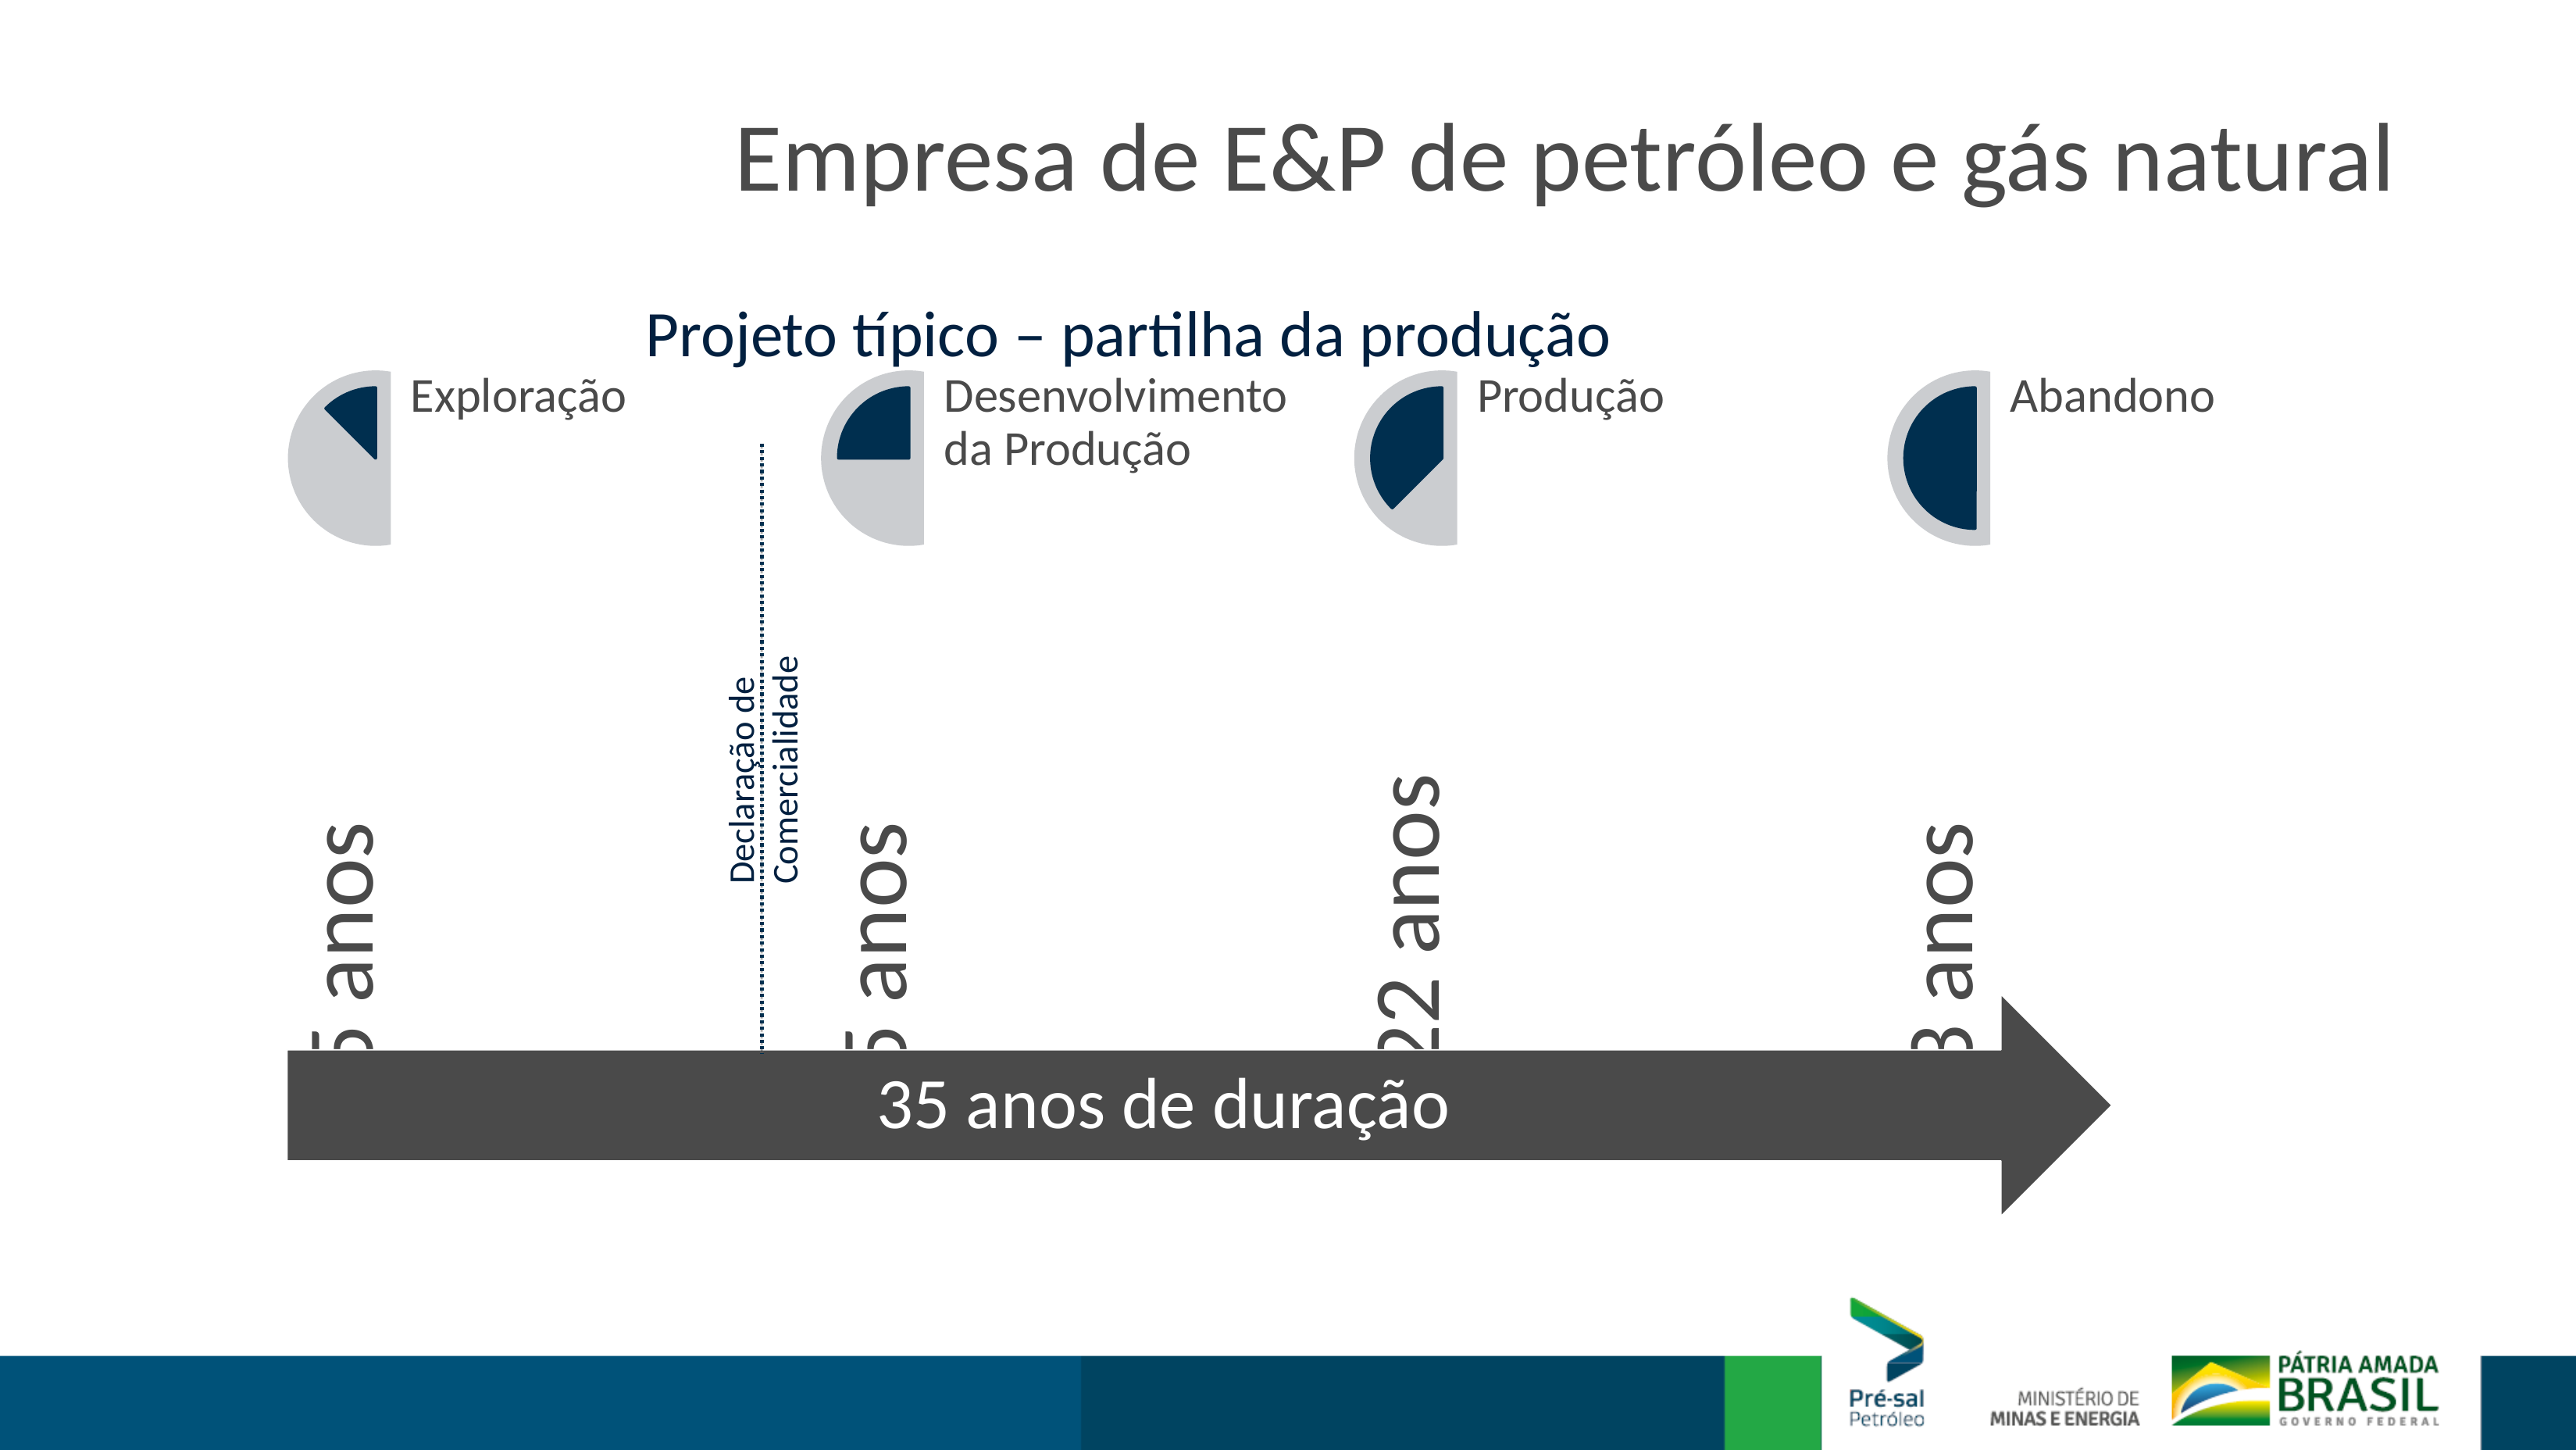

Empresa de E&P de petróleo e gás natural
Projeto típico – partilha da produção
Exploração
Desenvolvimento da Produção
Produção
Abandono
5 anos
5 anos
22 anos
3 anos
Declaração de Comercialidade
35 anos de duração